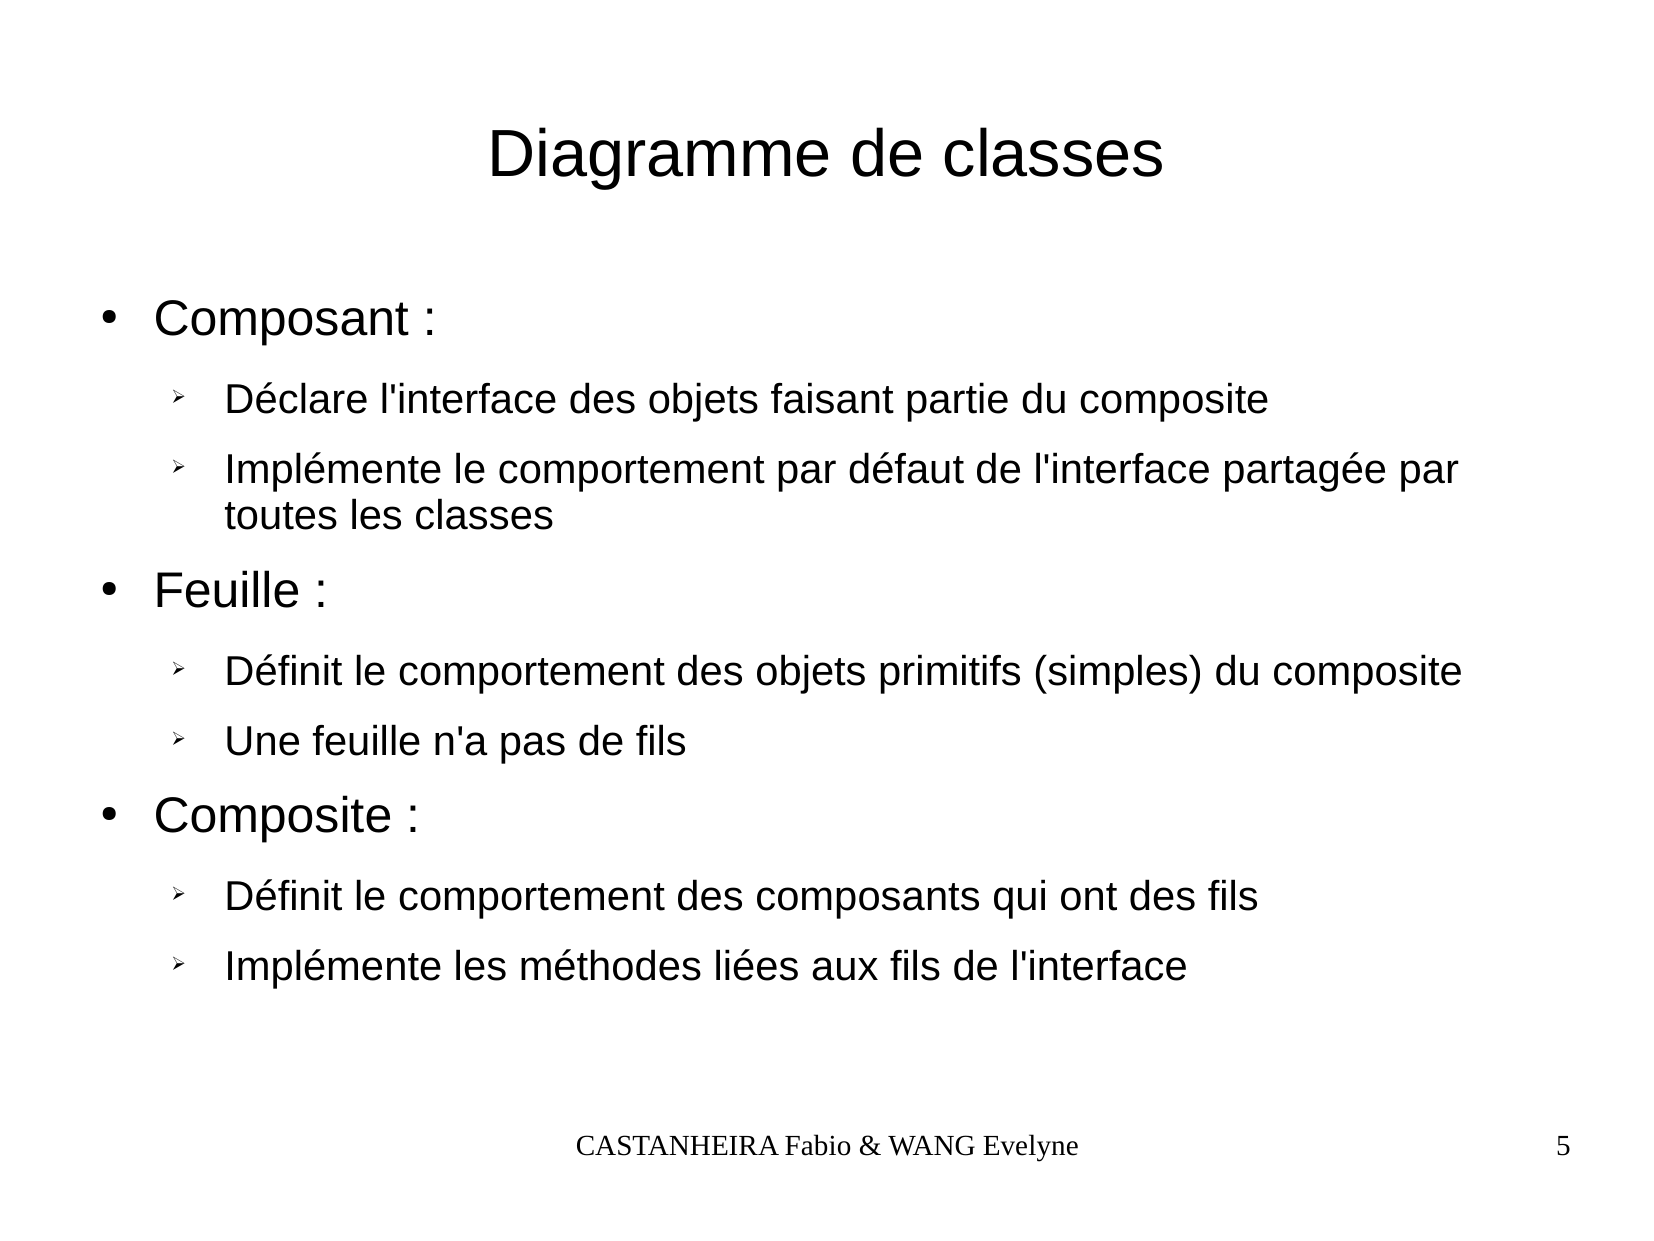

# Diagramme de classes
Composant :
Déclare l'interface des objets faisant partie du composite
Implémente le comportement par défaut de l'interface partagée par toutes les classes
Feuille :
Définit le comportement des objets primitifs (simples) du composite
Une feuille n'a pas de fils
Composite :
Définit le comportement des composants qui ont des fils
Implémente les méthodes liées aux fils de l'interface
CASTANHEIRA Fabio & WANG Evelyne
5